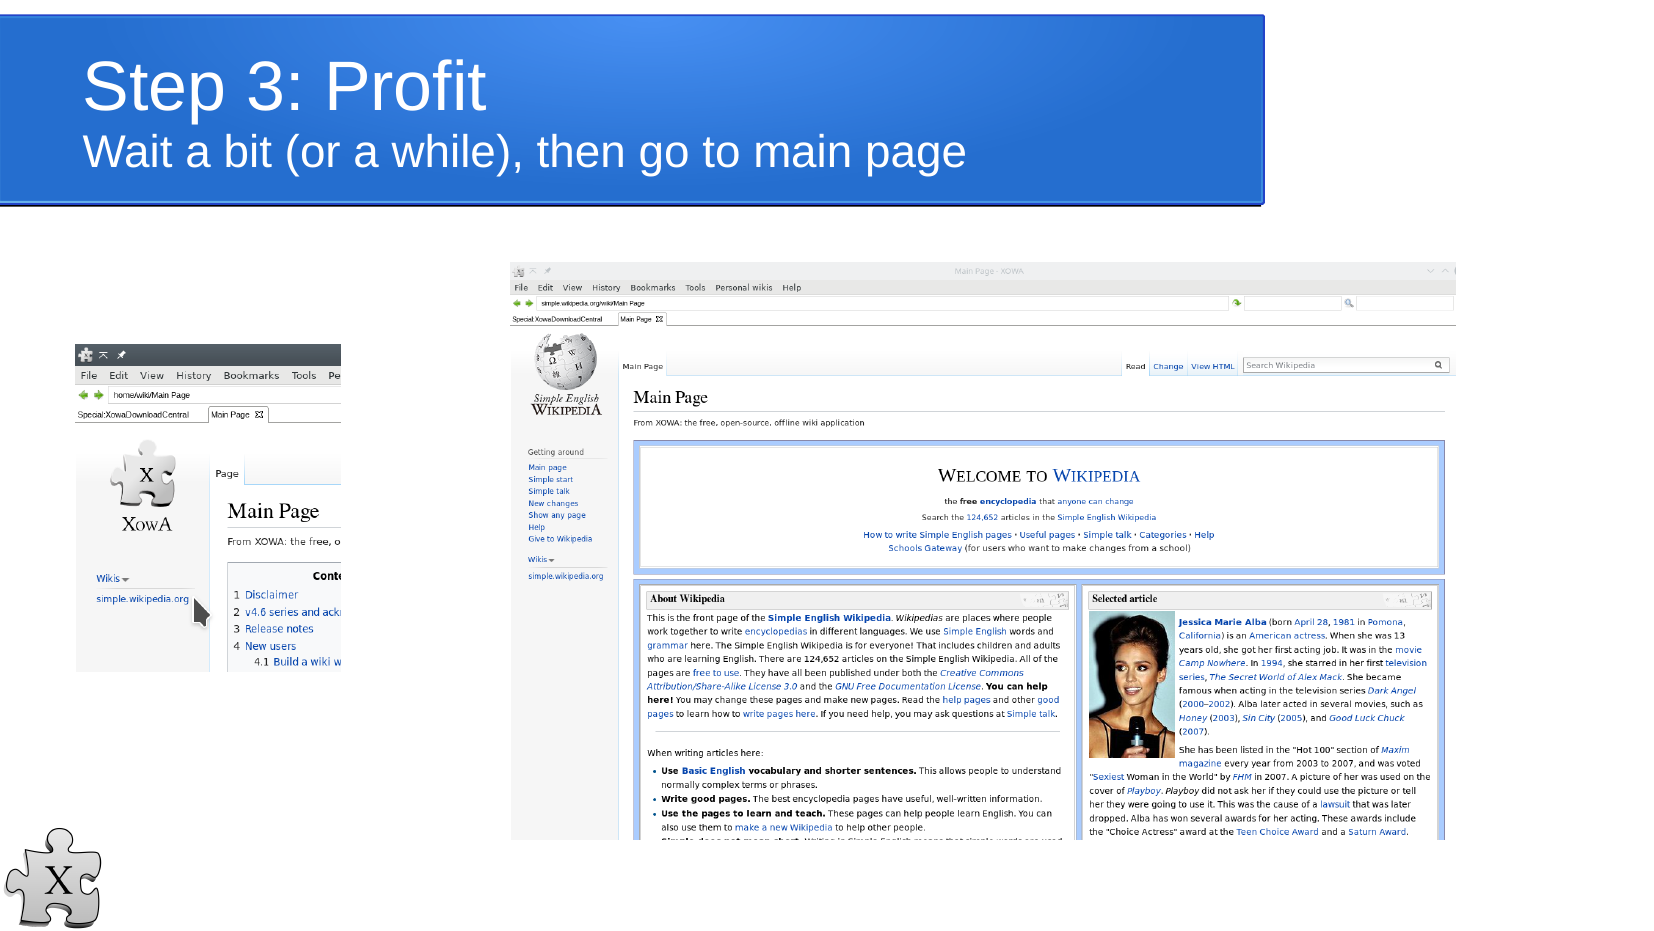

# Step 3: Profit Wait a bit (or a while), then go to main page